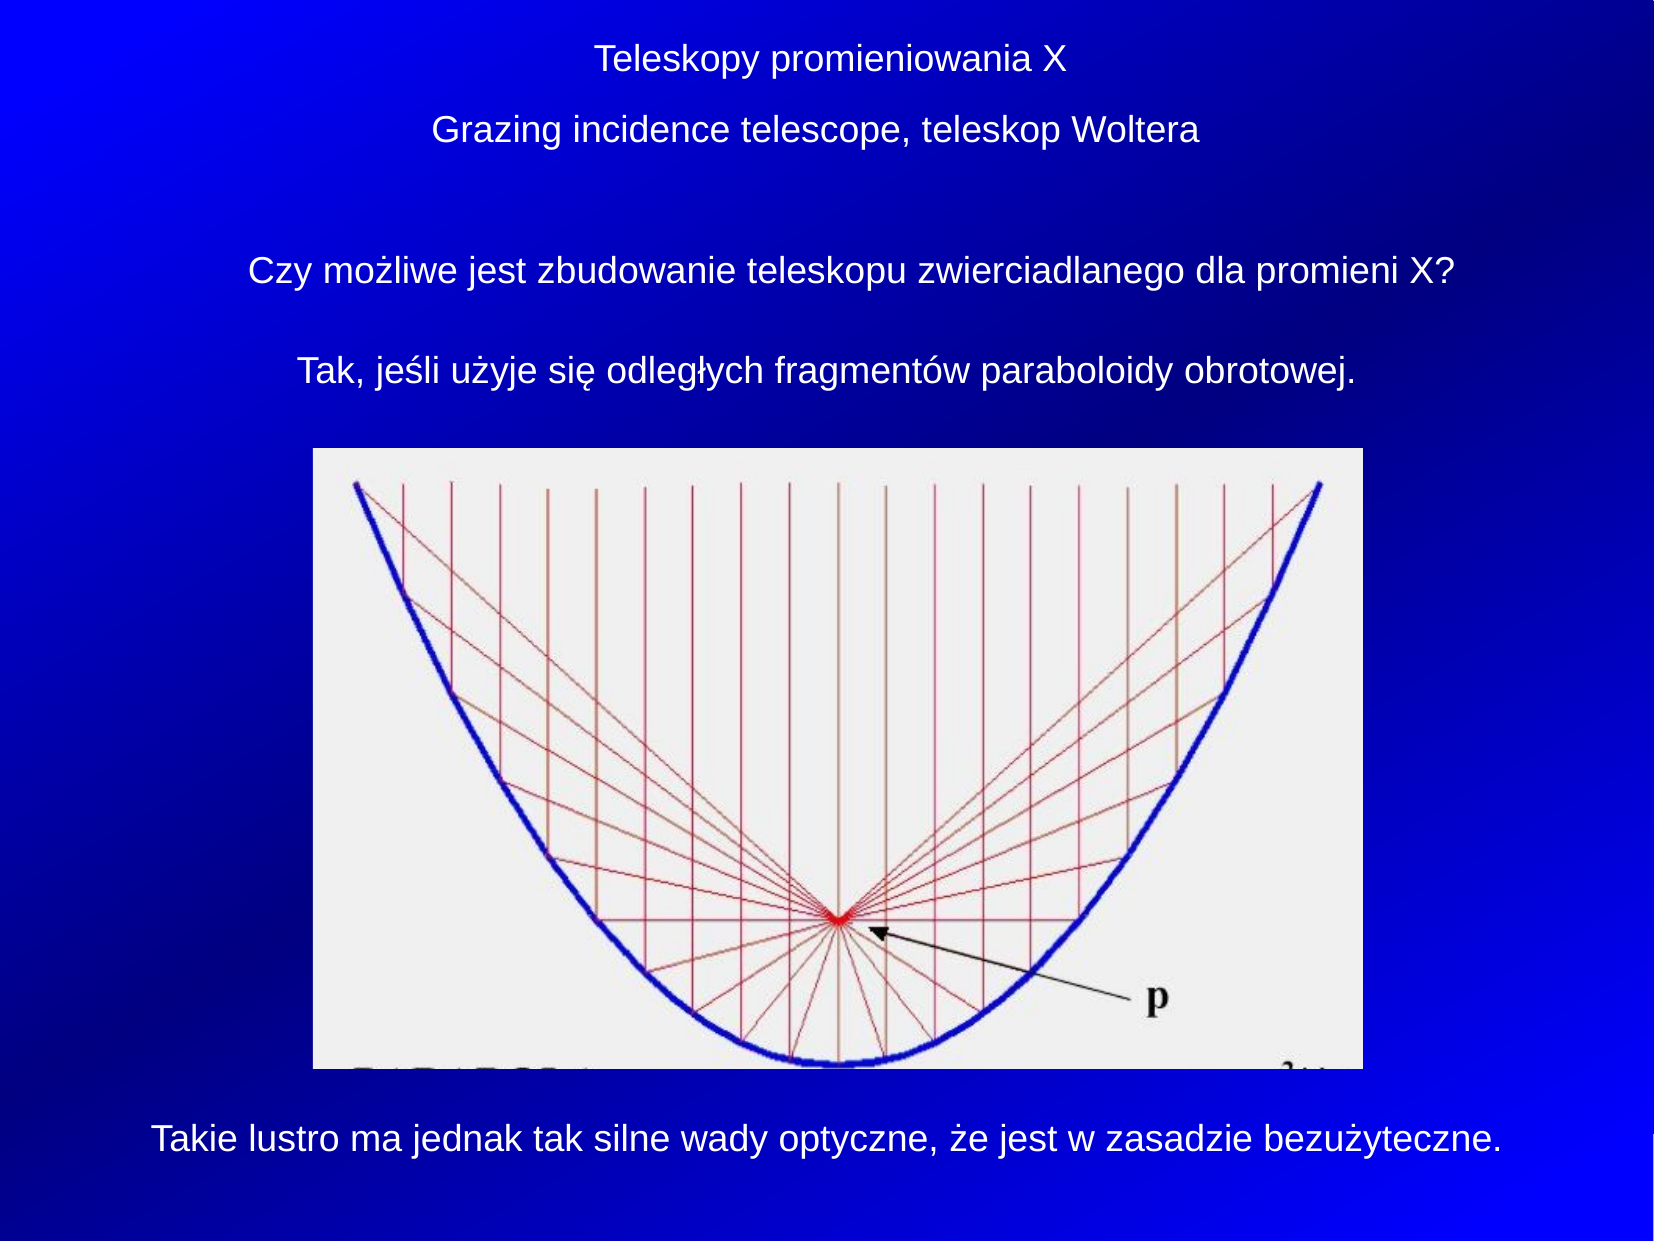

Teleskopy promieniowania X
Grazing incidence telescope, teleskop Woltera
Czy możliwe jest zbudowanie teleskopu zwierciadlanego dla promieni X?
Tak, jeśli użyje się odległych fragmentów paraboloidy obrotowej.
Takie lustro ma jednak tak silne wady optyczne, że jest w zasadzie bezużyteczne.